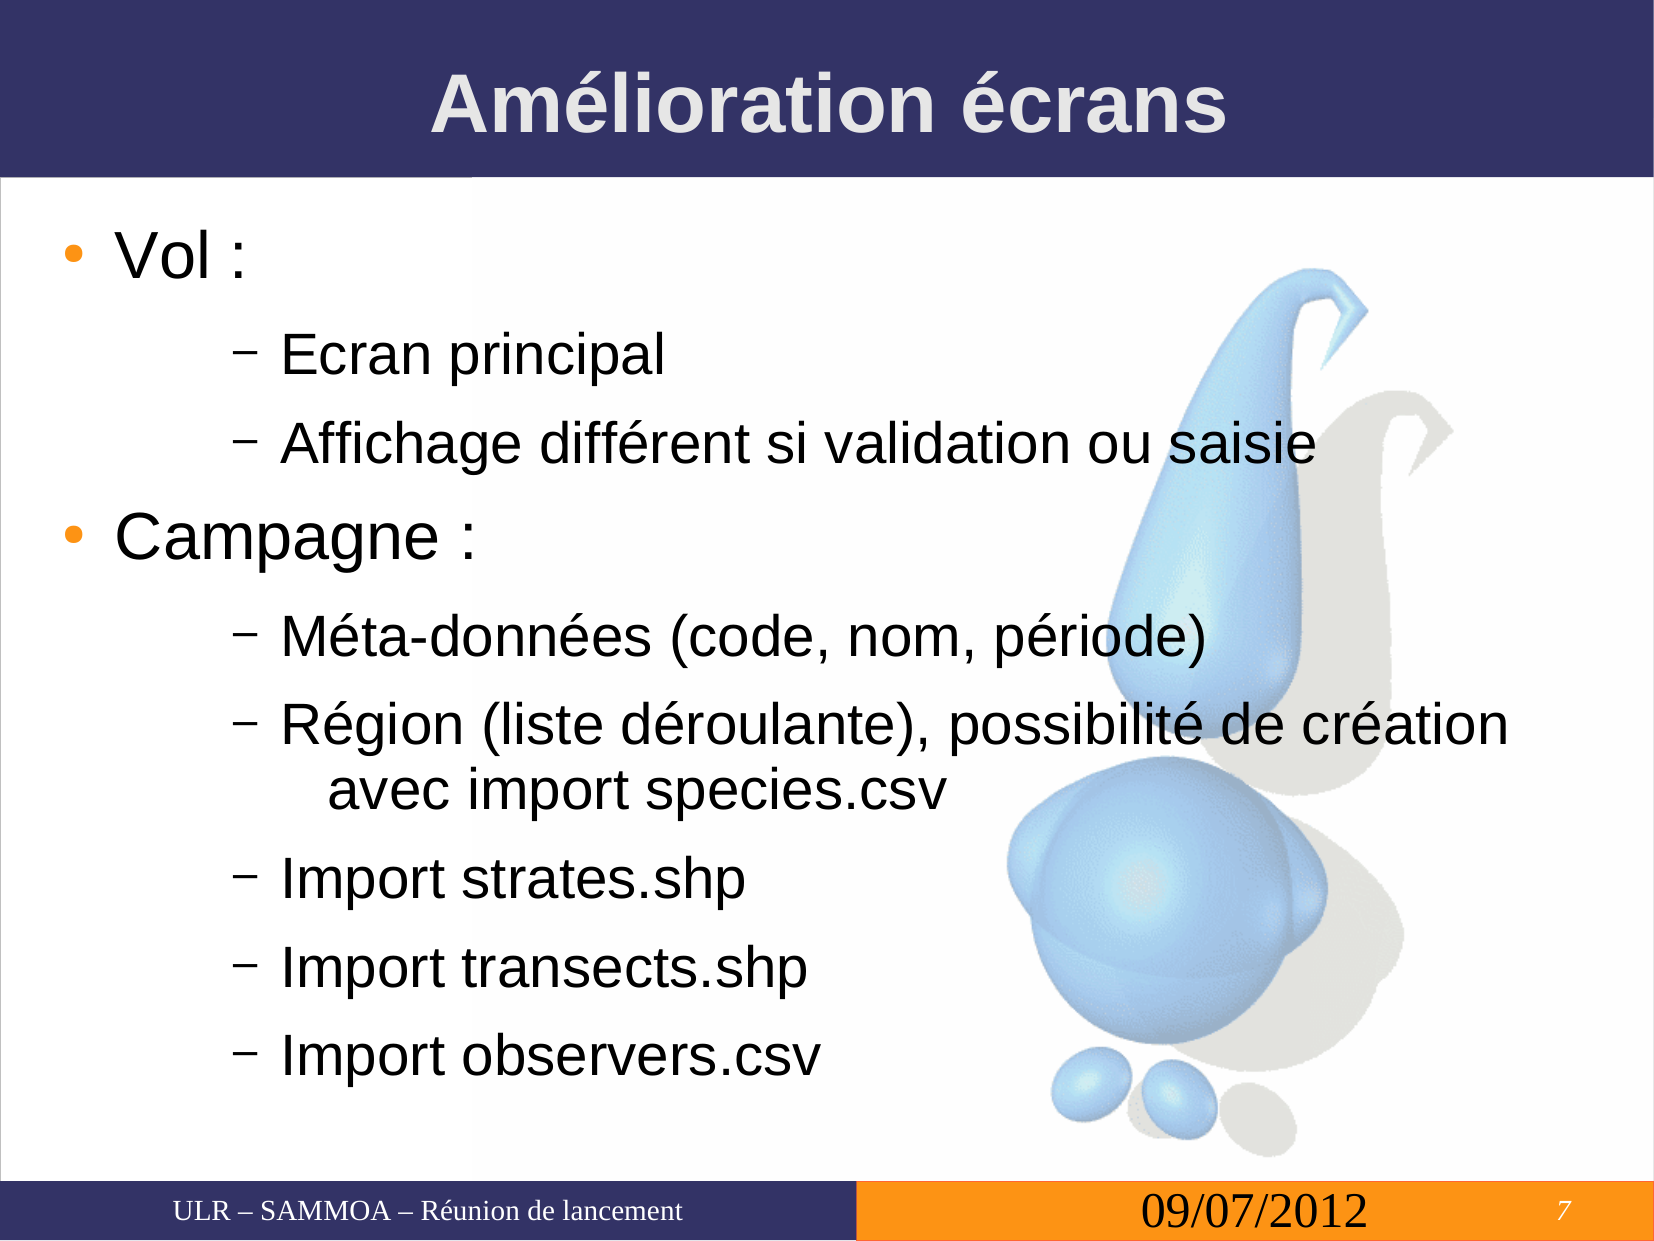

# Amélioration écrans
Vol :
Ecran principal
Affichage différent si validation ou saisie
Campagne :
Méta-données (code, nom, période)
Région (liste déroulante), possibilité de création avec import species.csv
Import strates.shp
Import transects.shp
Import observers.csv
7